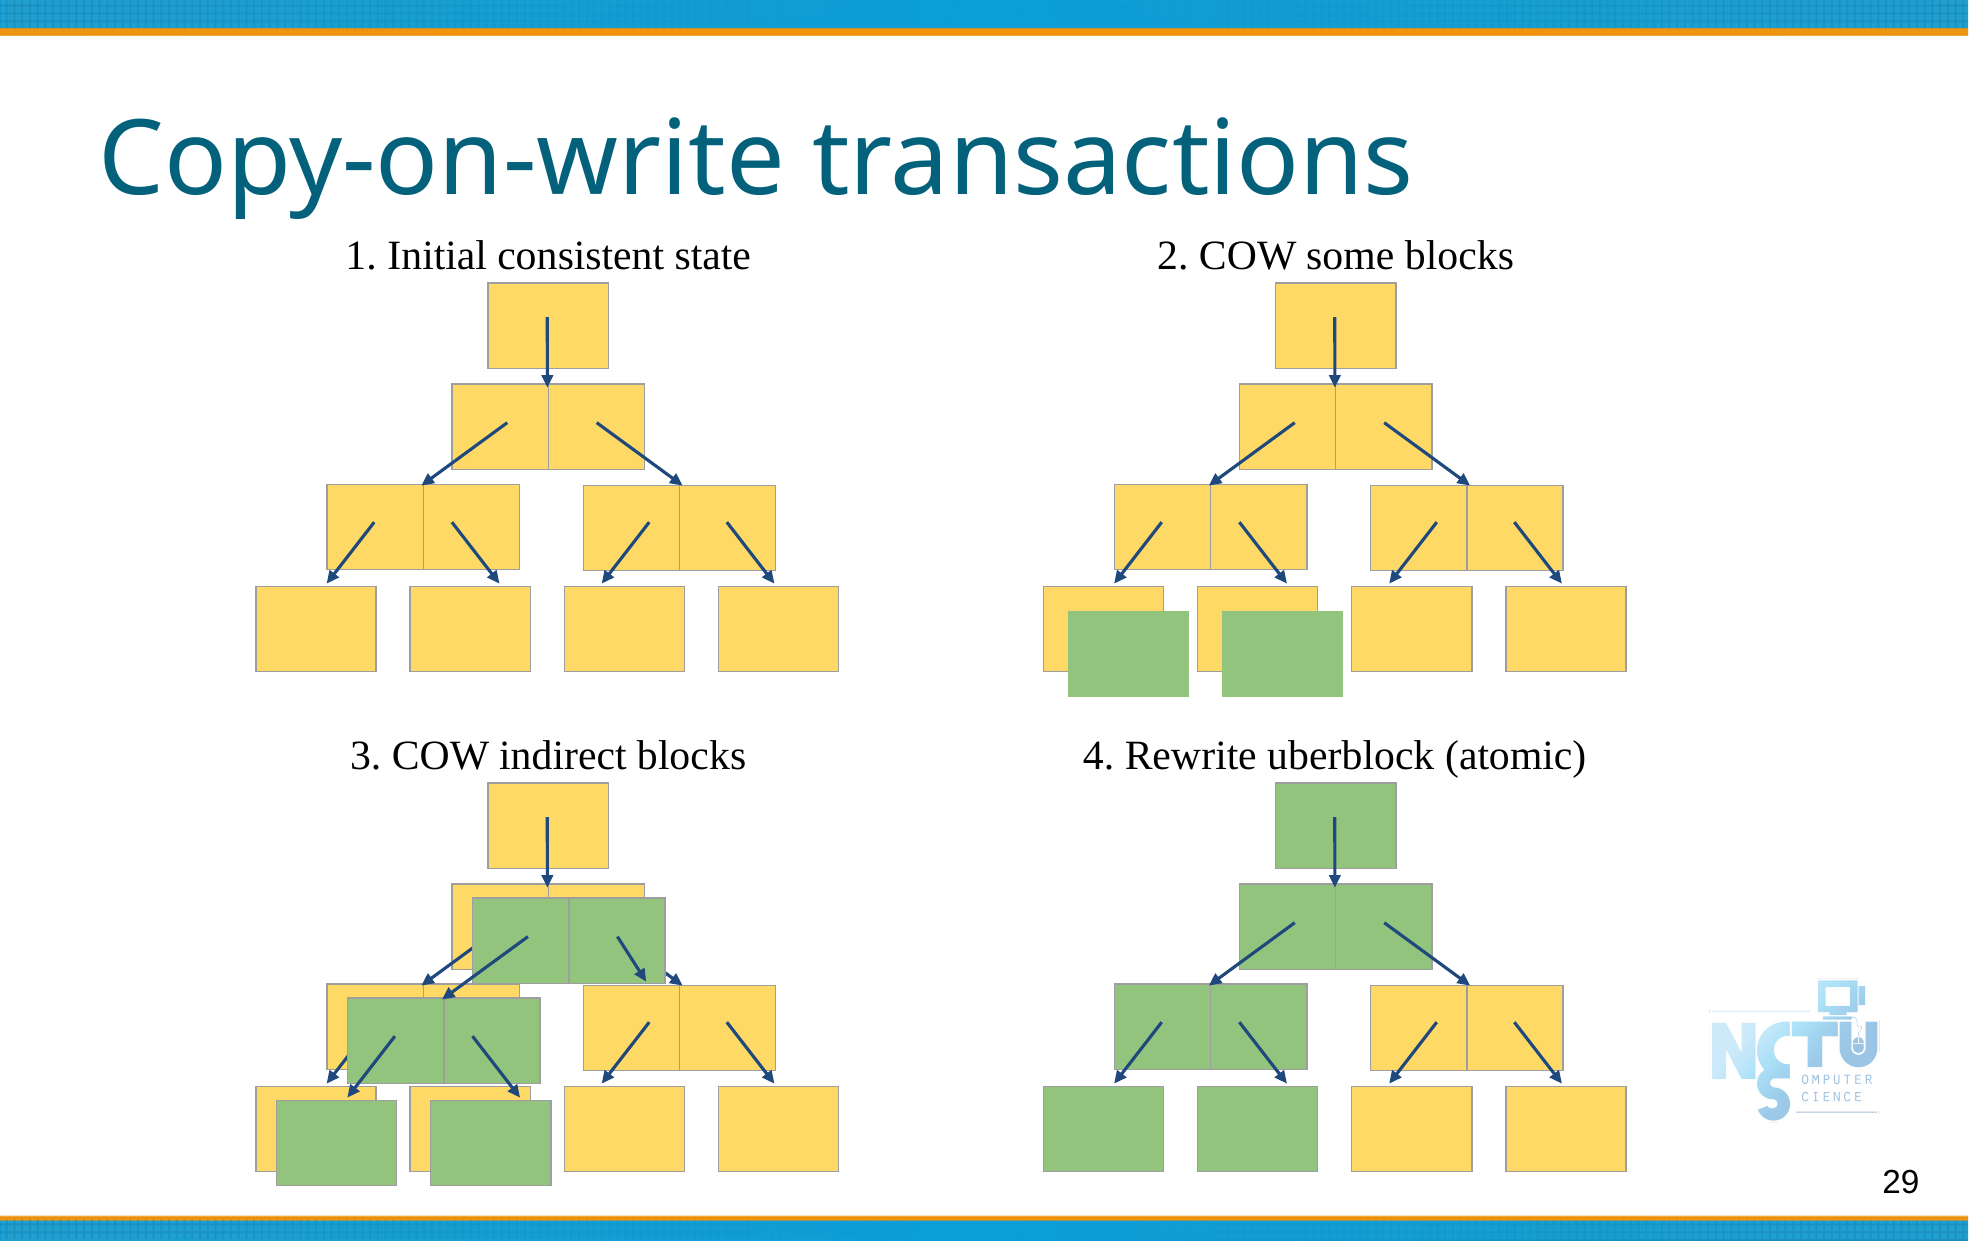

# Copy-on-write transactions
1. Initial consistent state
2. COW some blocks
| |
| --- |
| |
| --- |
| | |
| --- | --- |
| | |
| --- | --- |
| | |
| --- | --- |
| | |
| --- | --- |
| | |
| --- | --- |
| | |
| --- | --- |
| |
| --- |
| |
| --- |
| |
| --- |
| |
| --- |
| |
| --- |
| |
| --- |
| |
| --- |
| |
| --- |
| |
| --- |
| |
| --- |
3. COW indirect blocks
4. Rewrite uberblock (atomic)
| |
| --- |
| |
| --- |
| | |
| --- | --- |
| | |
| --- | --- |
| | |
| --- | --- |
| | |
| --- | --- |
| | |
| --- | --- |
| | |
| --- | --- |
| | |
| --- | --- |
| | |
| --- | --- |
| |
| --- |
| |
| --- |
| |
| --- |
| |
| --- |
| |
| --- |
| |
| --- |
| |
| --- |
| |
| --- |
| |
| --- |
| |
| --- |